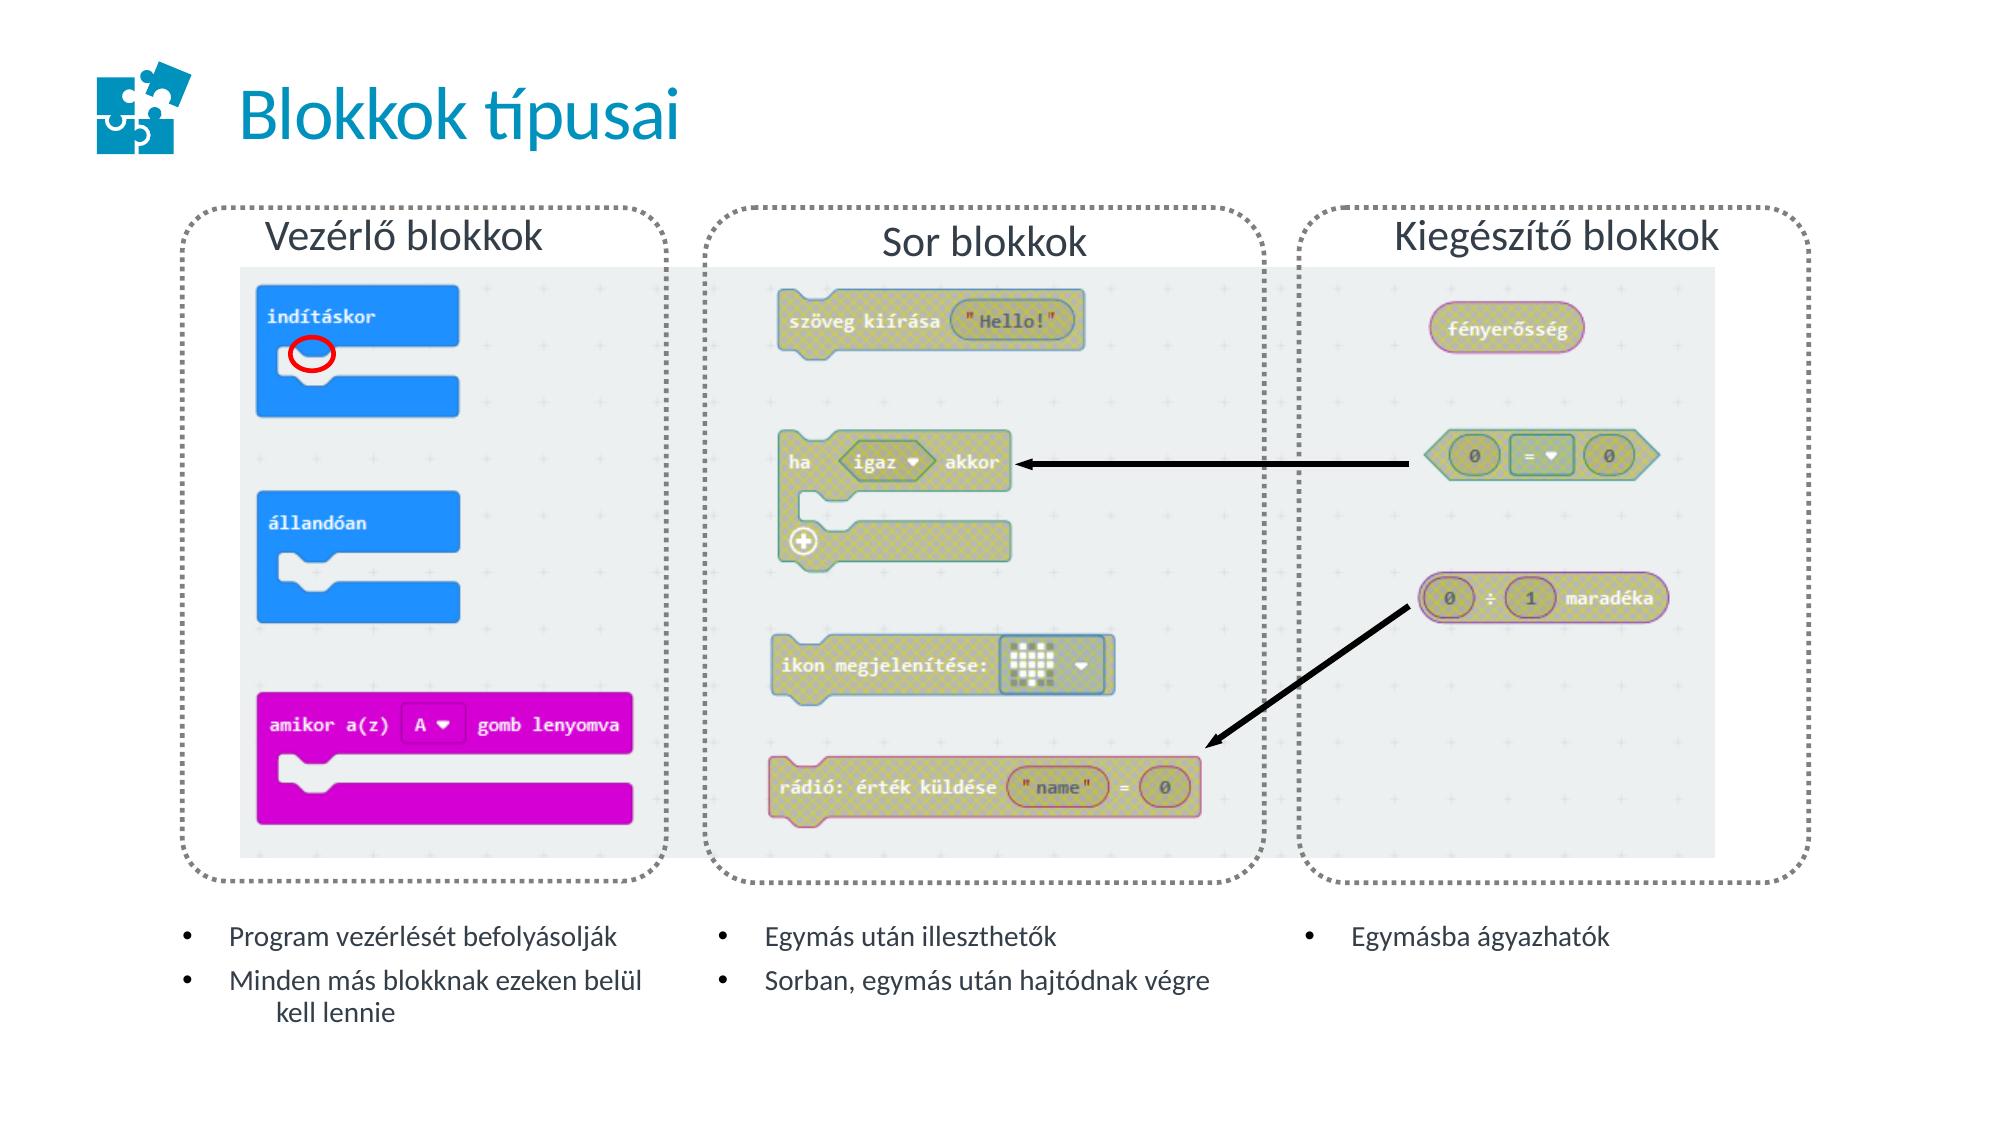

# Blokkok típusai
Vezérlő blokkok
 Kiegészítő blokkok
Sor blokkok
Program vezérlését befolyásolják
Minden más blokknak ezeken belül kell lennie
Egymás után illeszthetők
Sorban, egymás után hajtódnak végre
Egymásba ágyazhatók